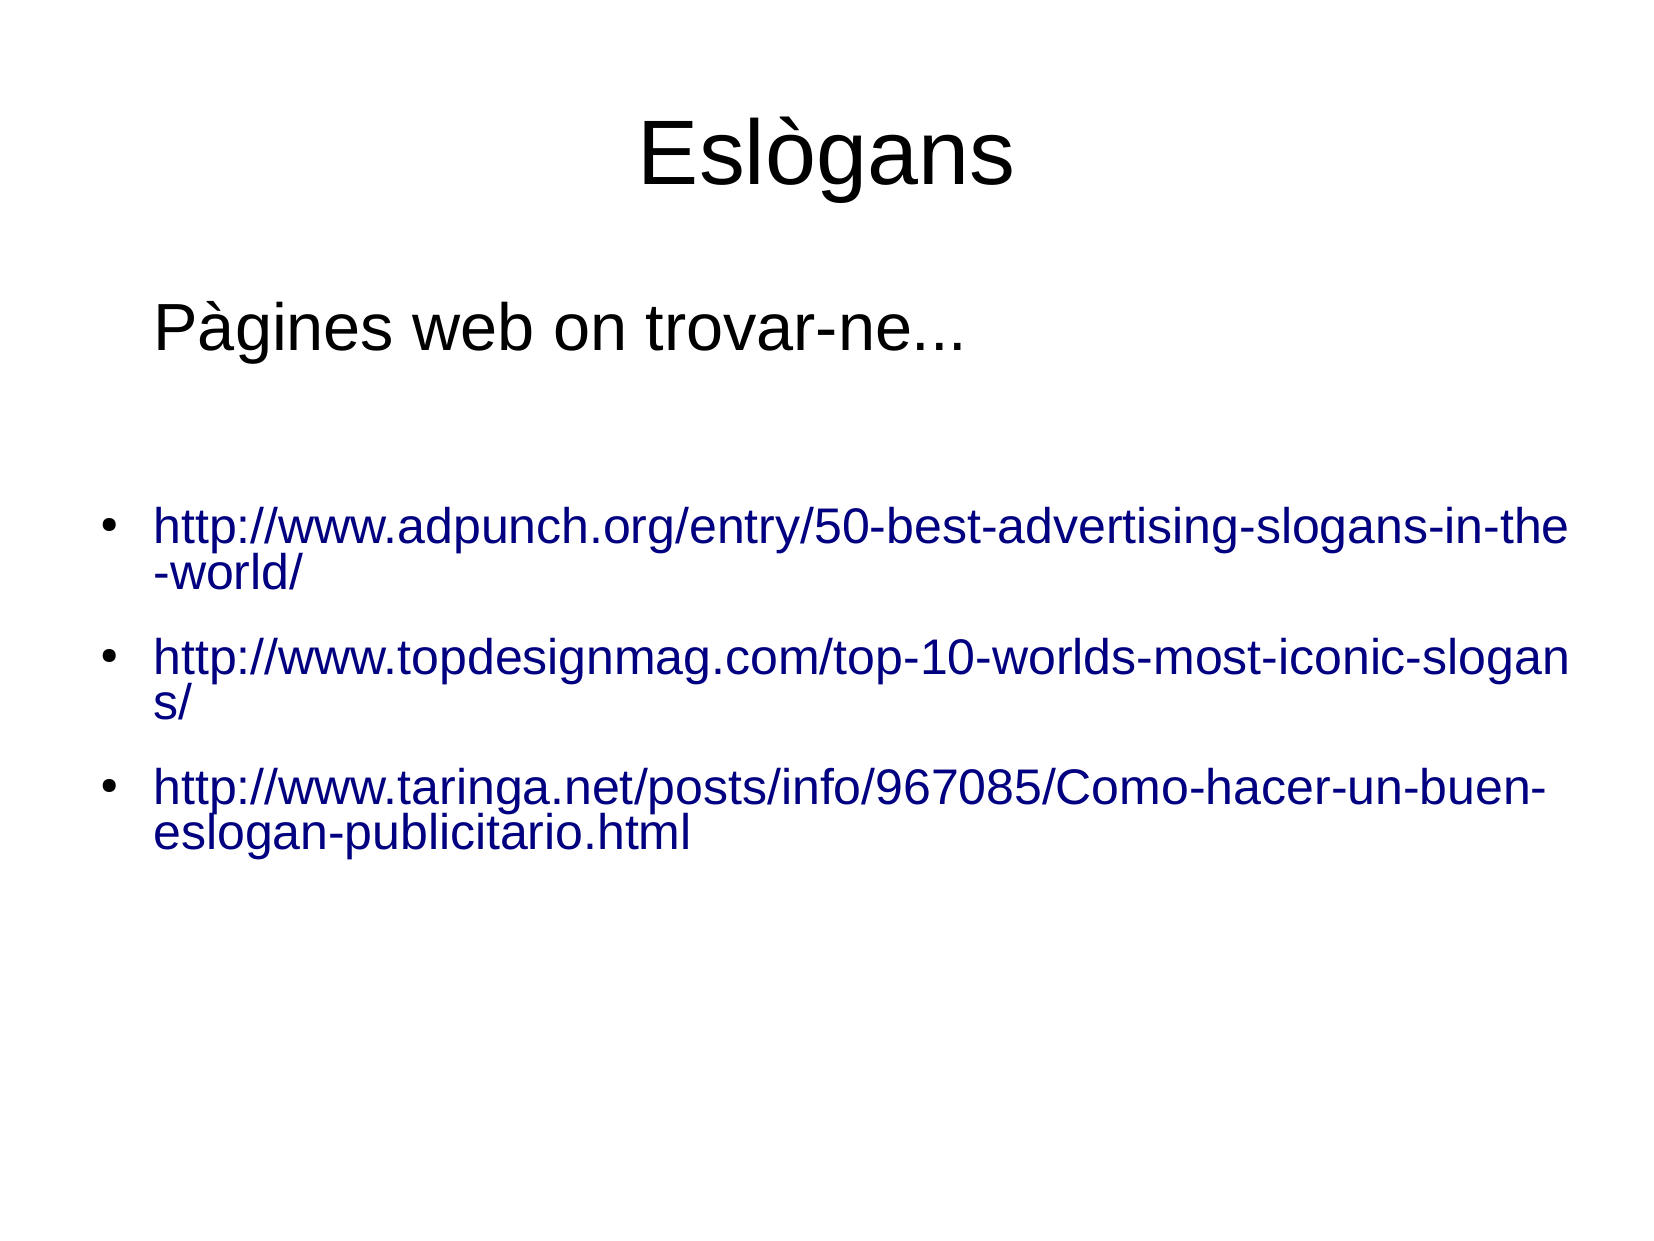

# Eslògans
Pàgines web on trovar-ne...
http://www.adpunch.org/entry/50-best-advertising-slogans-in-the-world/
http://www.topdesignmag.com/top-10-worlds-most-iconic-slogans/
http://www.taringa.net/posts/info/967085/Como-hacer-un-buen-eslogan-publicitario.html